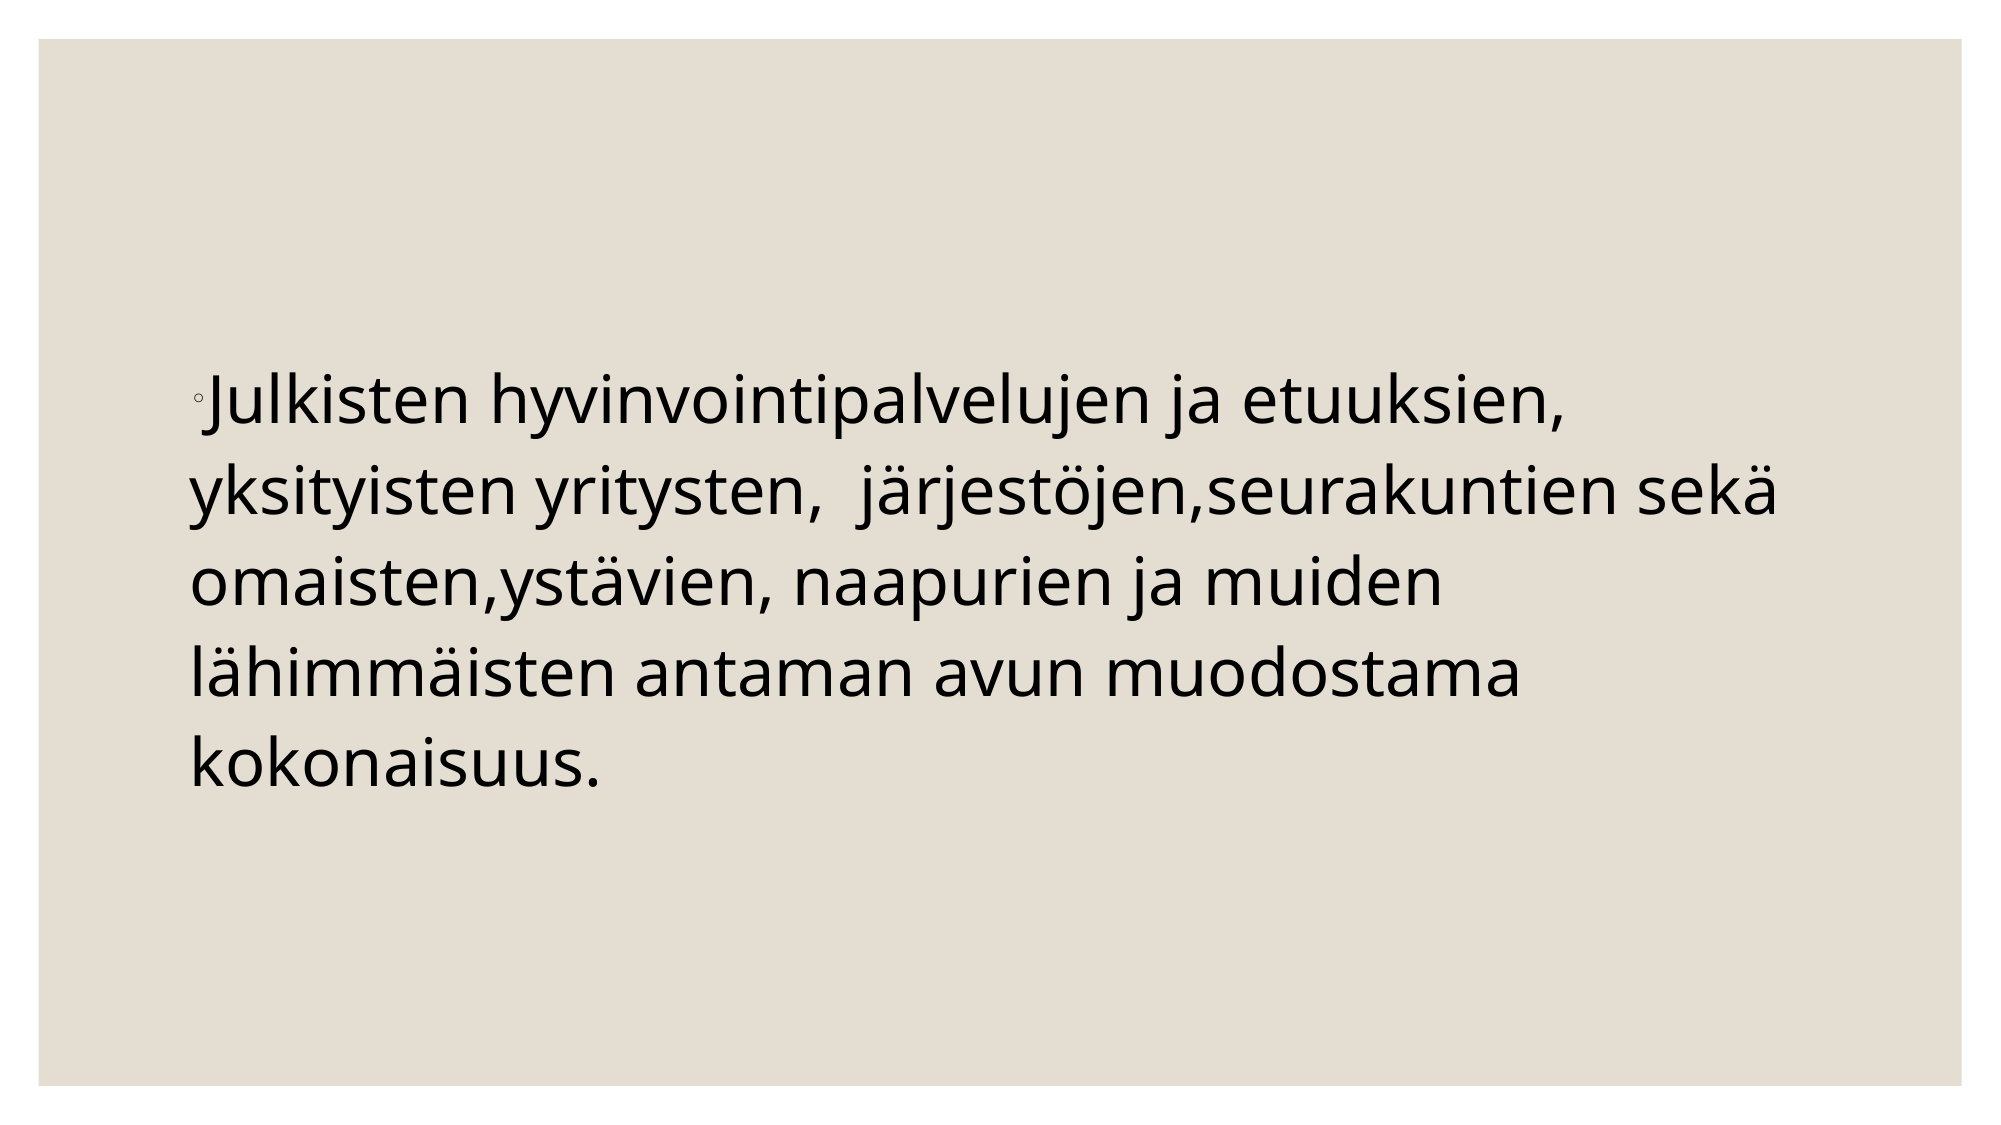

#
Julkisten hyvinvointipalvelujen ja etuuksien, yksityisten yritysten, järjestöjen,seurakuntien sekä omaisten,ystävien, naapurien ja muiden lähimmäisten antaman avun muodostama kokonaisuus.